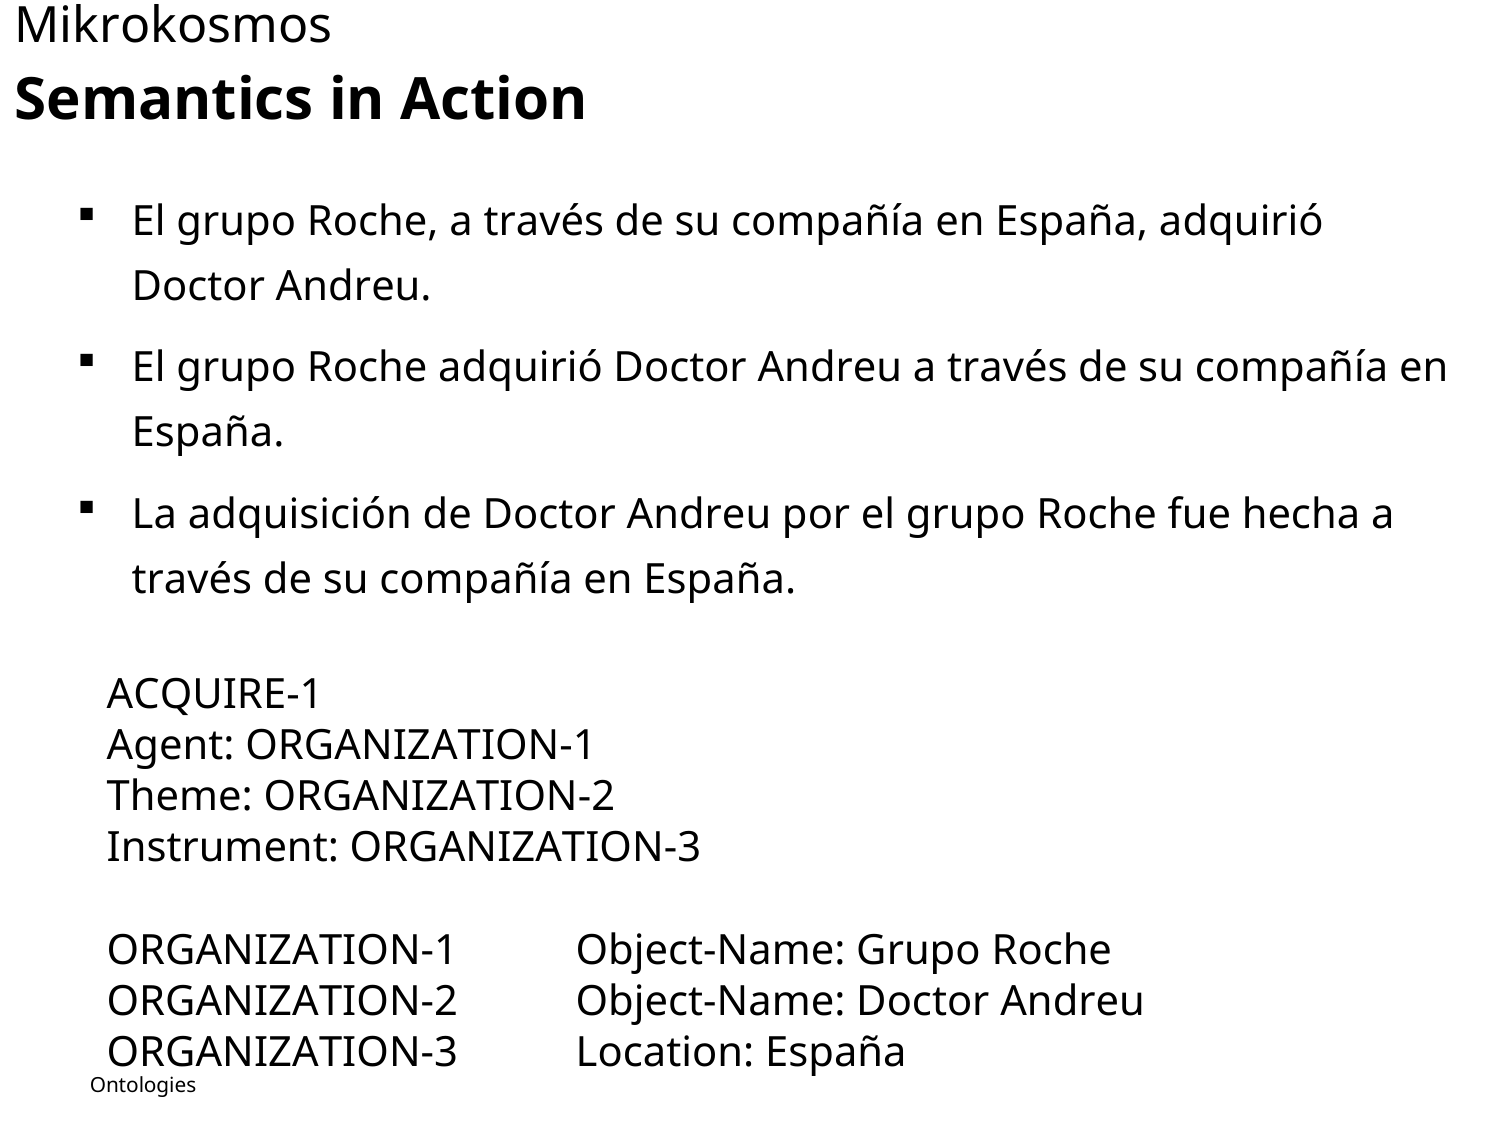

Mikrokosmos
Semantics in Action
# El grupo Roche, a través de su compañía en España, adquirió Doctor Andreu.
El grupo Roche adquirió Doctor Andreu a través de su compañía en España.
La adquisición de Doctor Andreu por el grupo Roche fue hecha a través de su compañía en España.
ACQUIRE-1
Agent: ORGANIZATION-1
Theme: ORGANIZATION-2
Instrument: ORGANIZATION-3
ORGANIZATION-1 		Object-Name: Grupo Roche
ORGANIZATION-2		Object-Name: Doctor Andreu
ORGANIZATION-3		Location: España